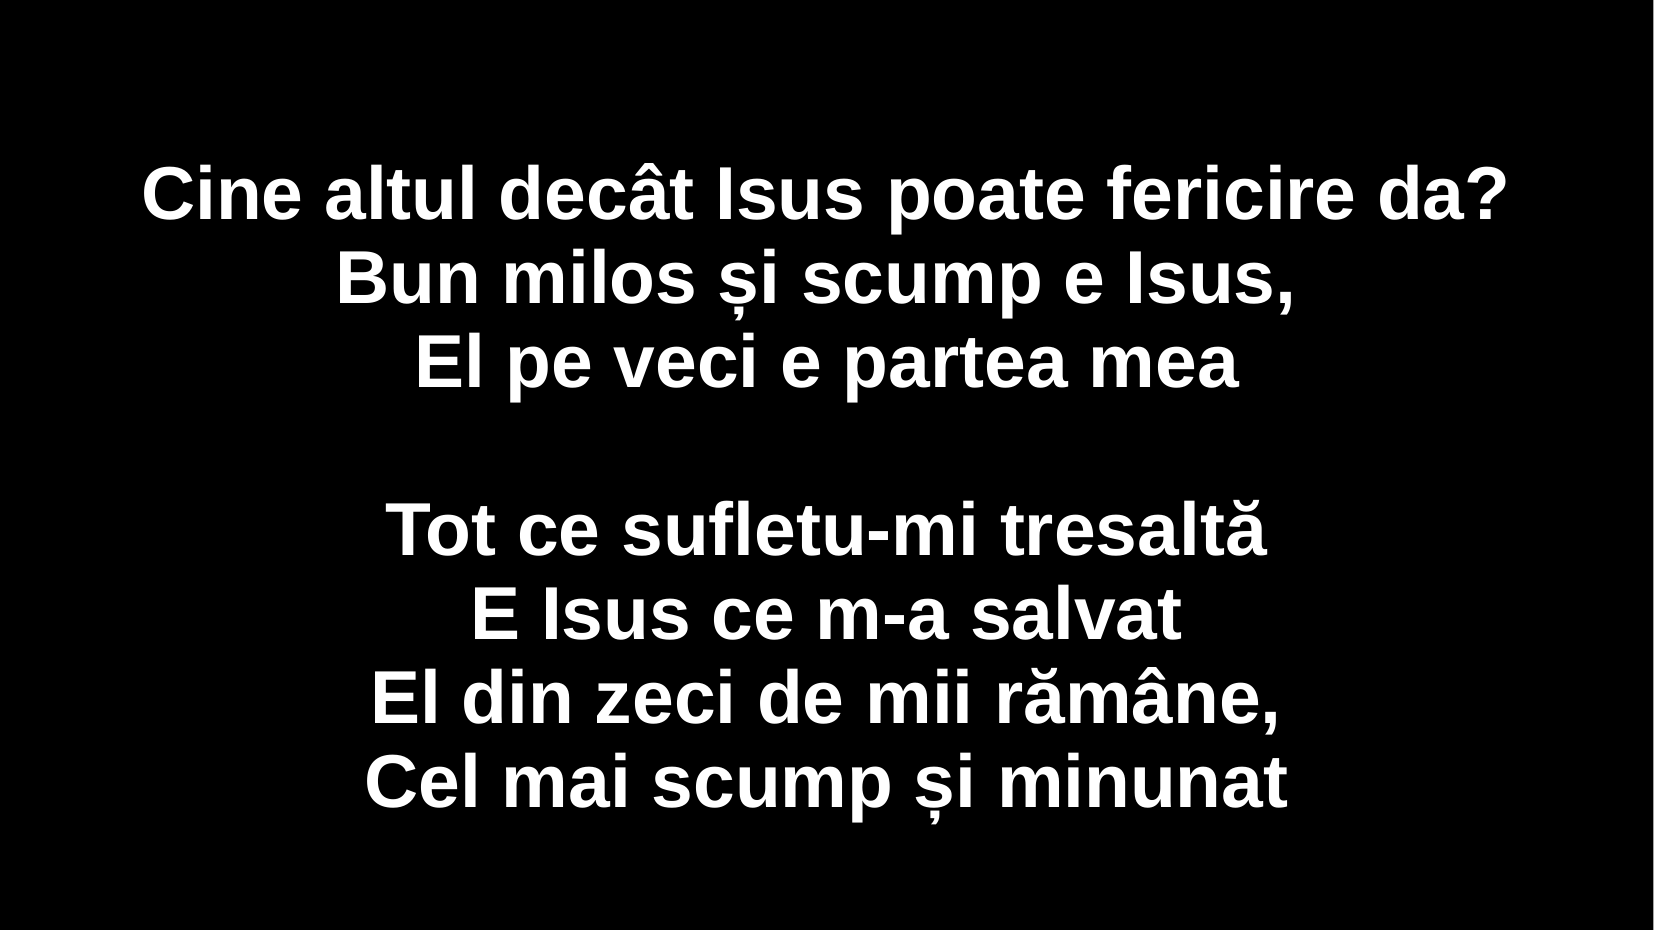

# Cine altul decât Isus poate fericire da?
Bun milos și scump e Isus,
El pe veci e partea mea
Tot ce sufletu-mi tresaltă
E Isus ce m-a salvat
El din zeci de mii rămâne,
Cel mai scump și minunat